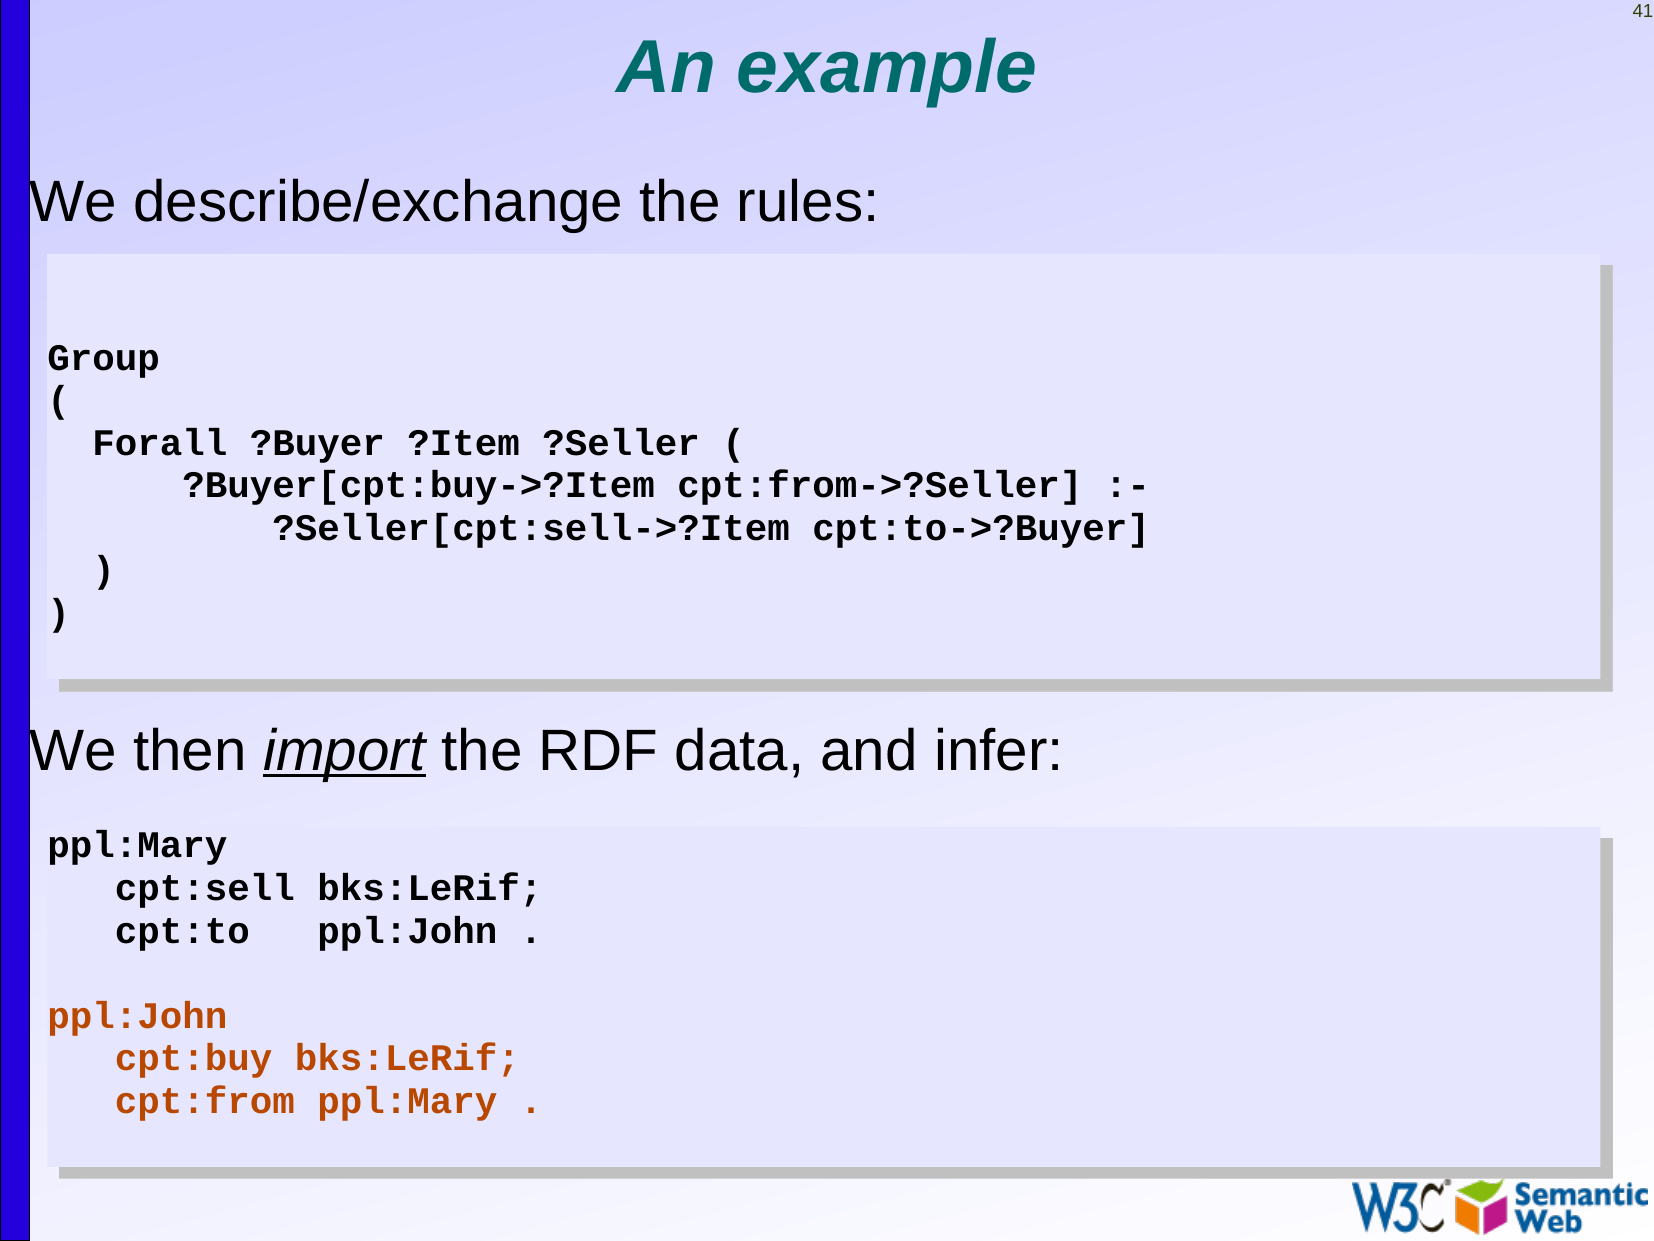

# An example
We describe/exchange the rules:
Group
(
 Forall ?Buyer ?Item ?Seller (
 ?Buyer[cpt:buy->?Item cpt:from->?Seller] :-
 ?Seller[cpt:sell->?Item cpt:to->?Buyer]
 )
)
We then import the RDF data, and infer:
ppl:Mary
 cpt:sell bks:LeRif;
 cpt:to ppl:John .
ppl:John
 cpt:buy bks:LeRif;
 cpt:from ppl:Mary .